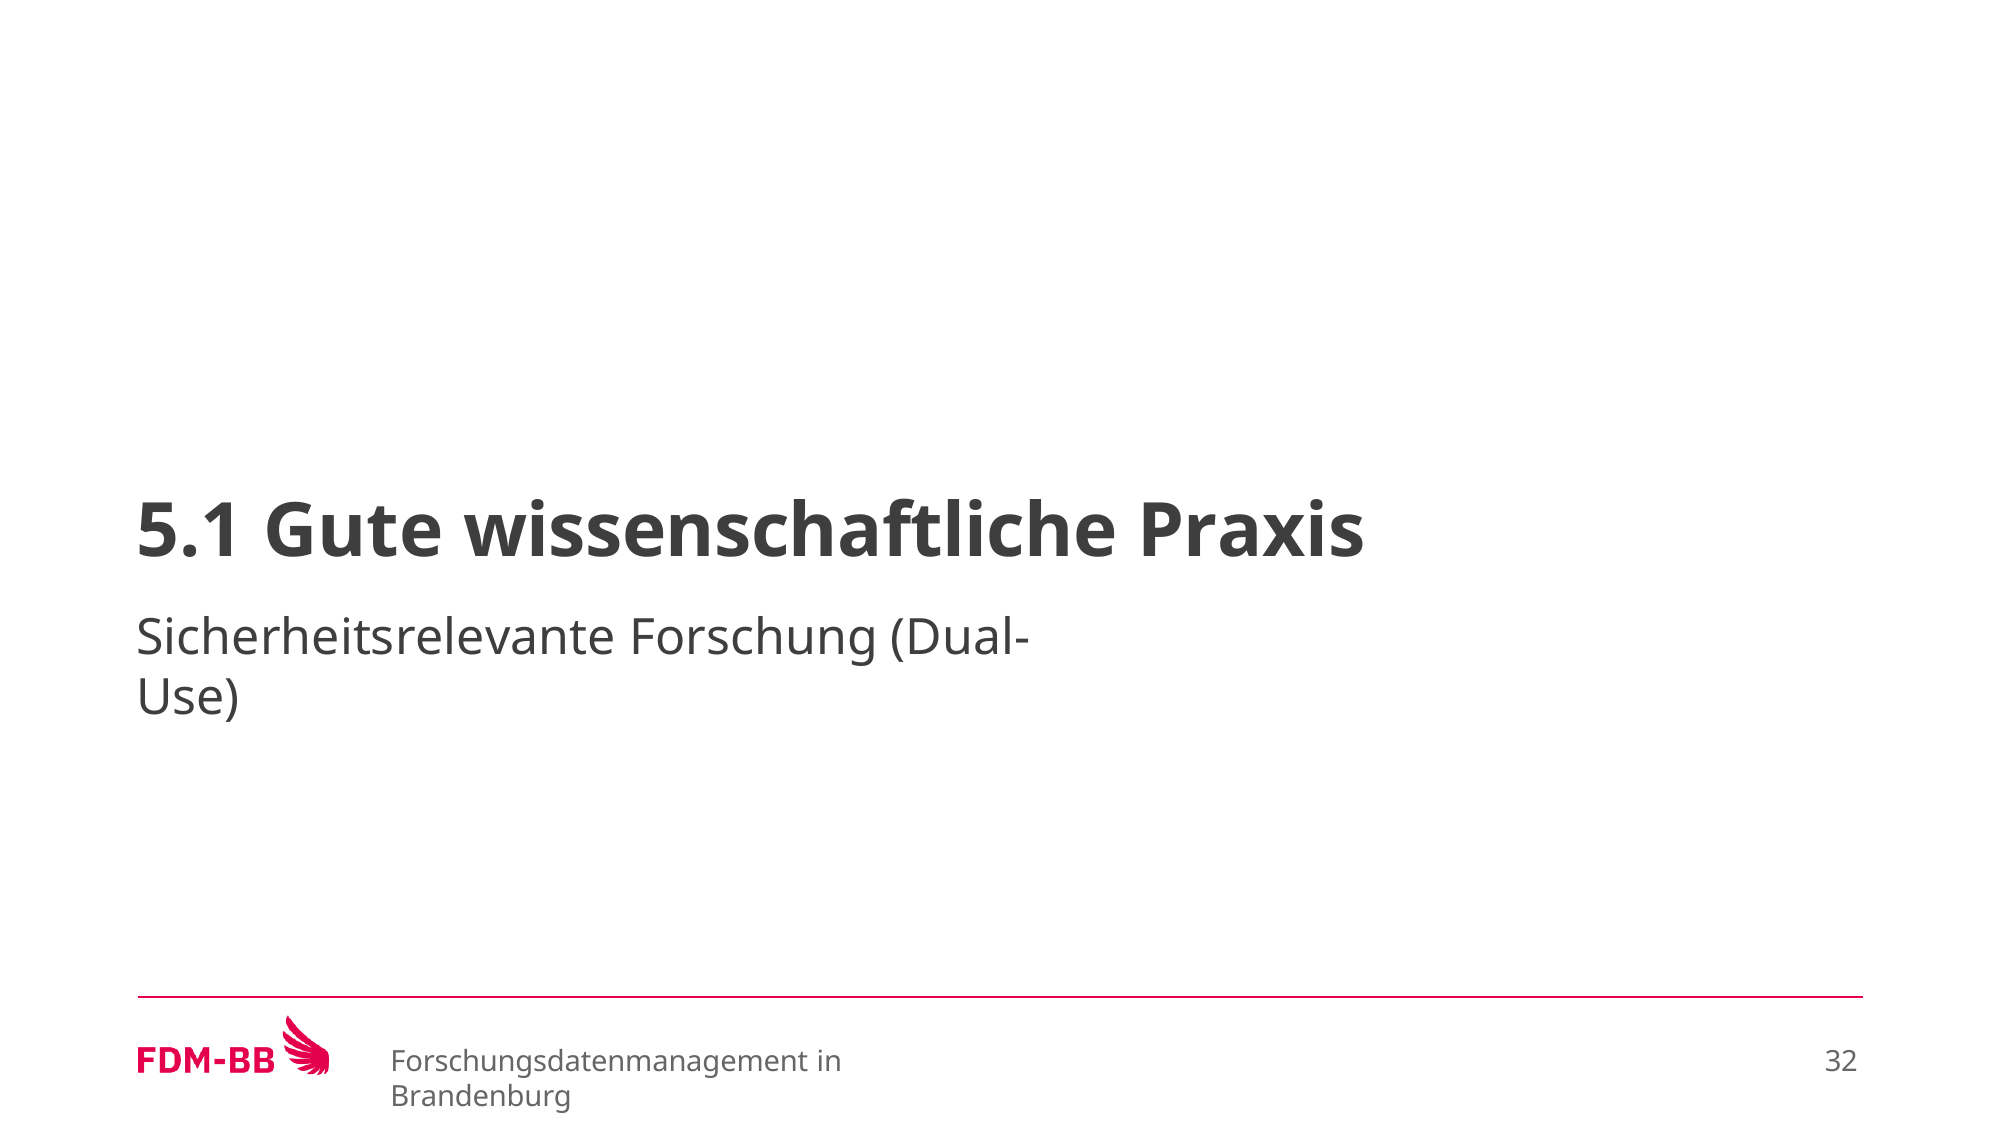

# 5.1 Gute wissenschaftliche Praxis
Sicherheitsrelevante Forschung (Dual-Use)
Forschungsdatenmanagement in Brandenburg
32